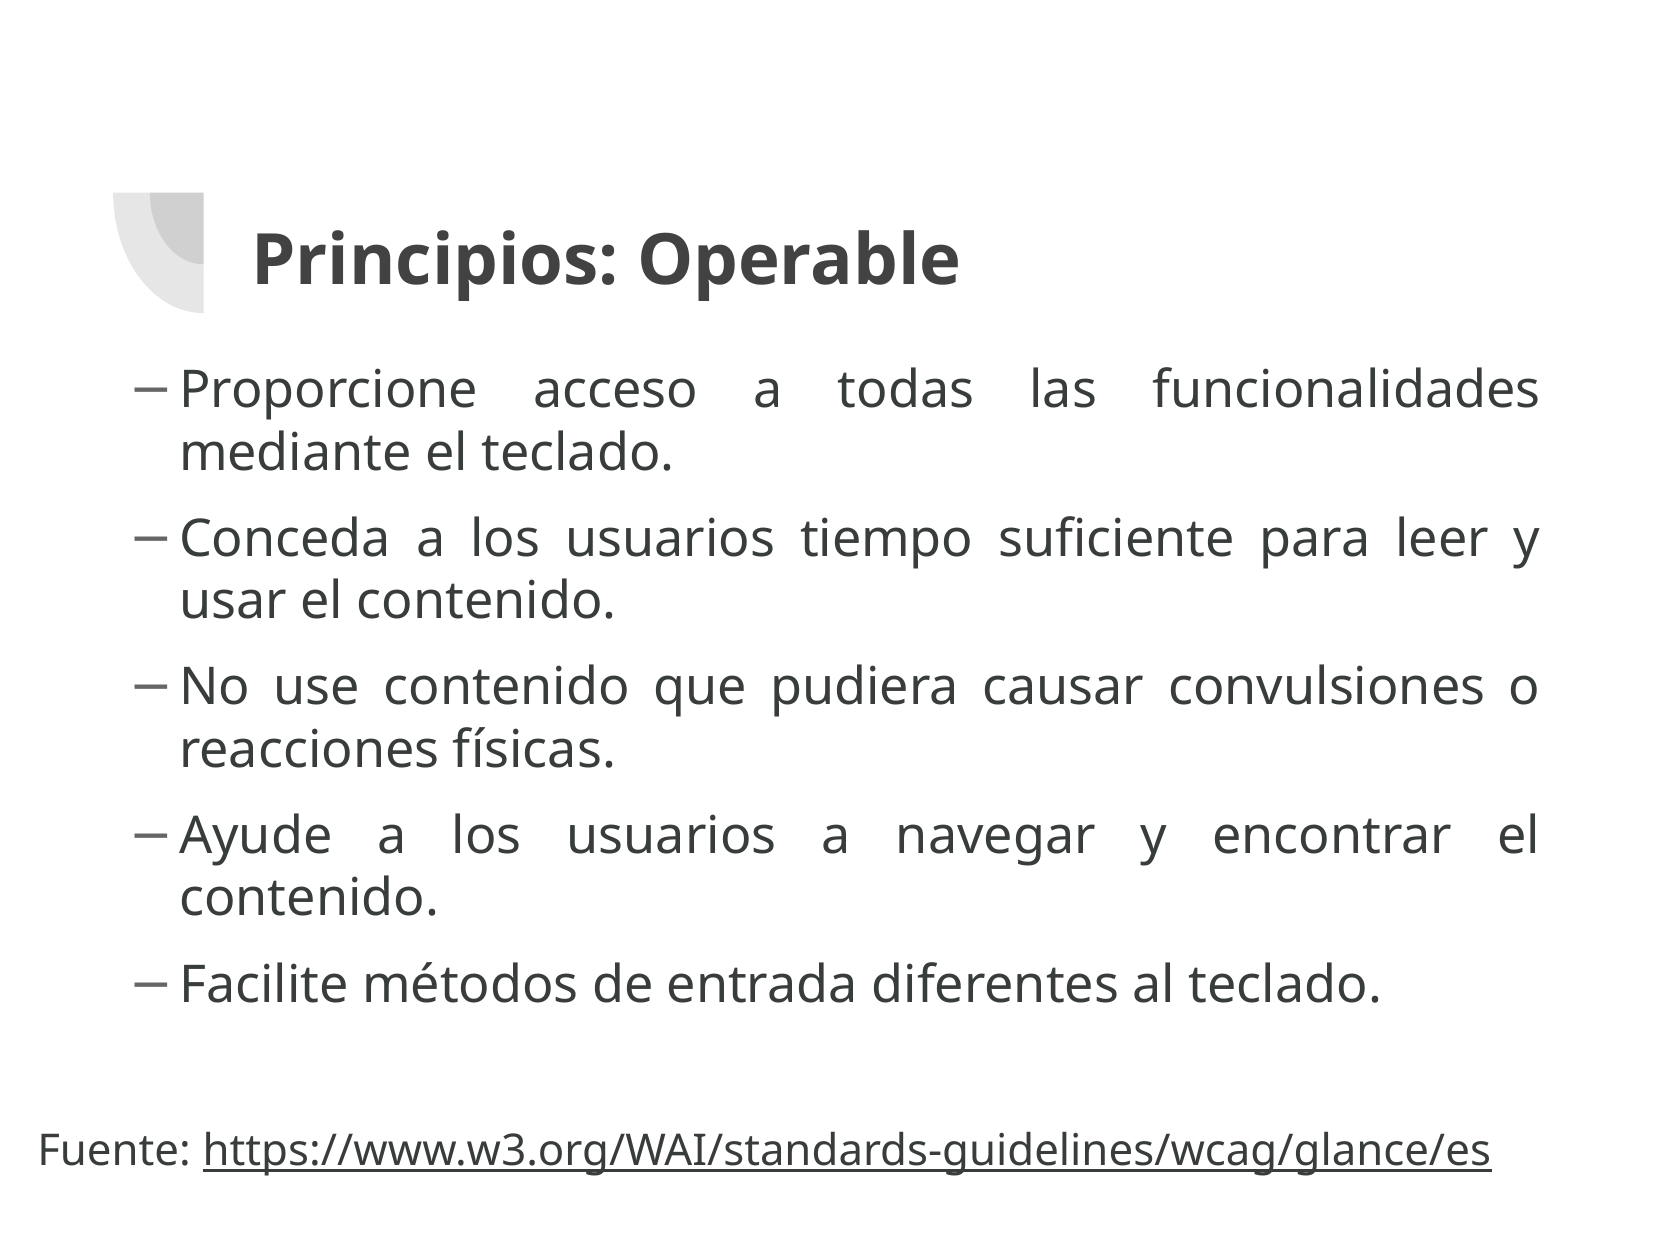

# Principios: Operable
Proporcione acceso a todas las funcionalidades mediante el teclado.
Conceda a los usuarios tiempo suficiente para leer y usar el contenido.
No use contenido que pudiera causar convulsiones o reacciones físicas.
Ayude a los usuarios a navegar y encontrar el contenido.
Facilite métodos de entrada diferentes al teclado.
Fuente: https://www.w3.org/WAI/standards-guidelines/wcag/glance/es